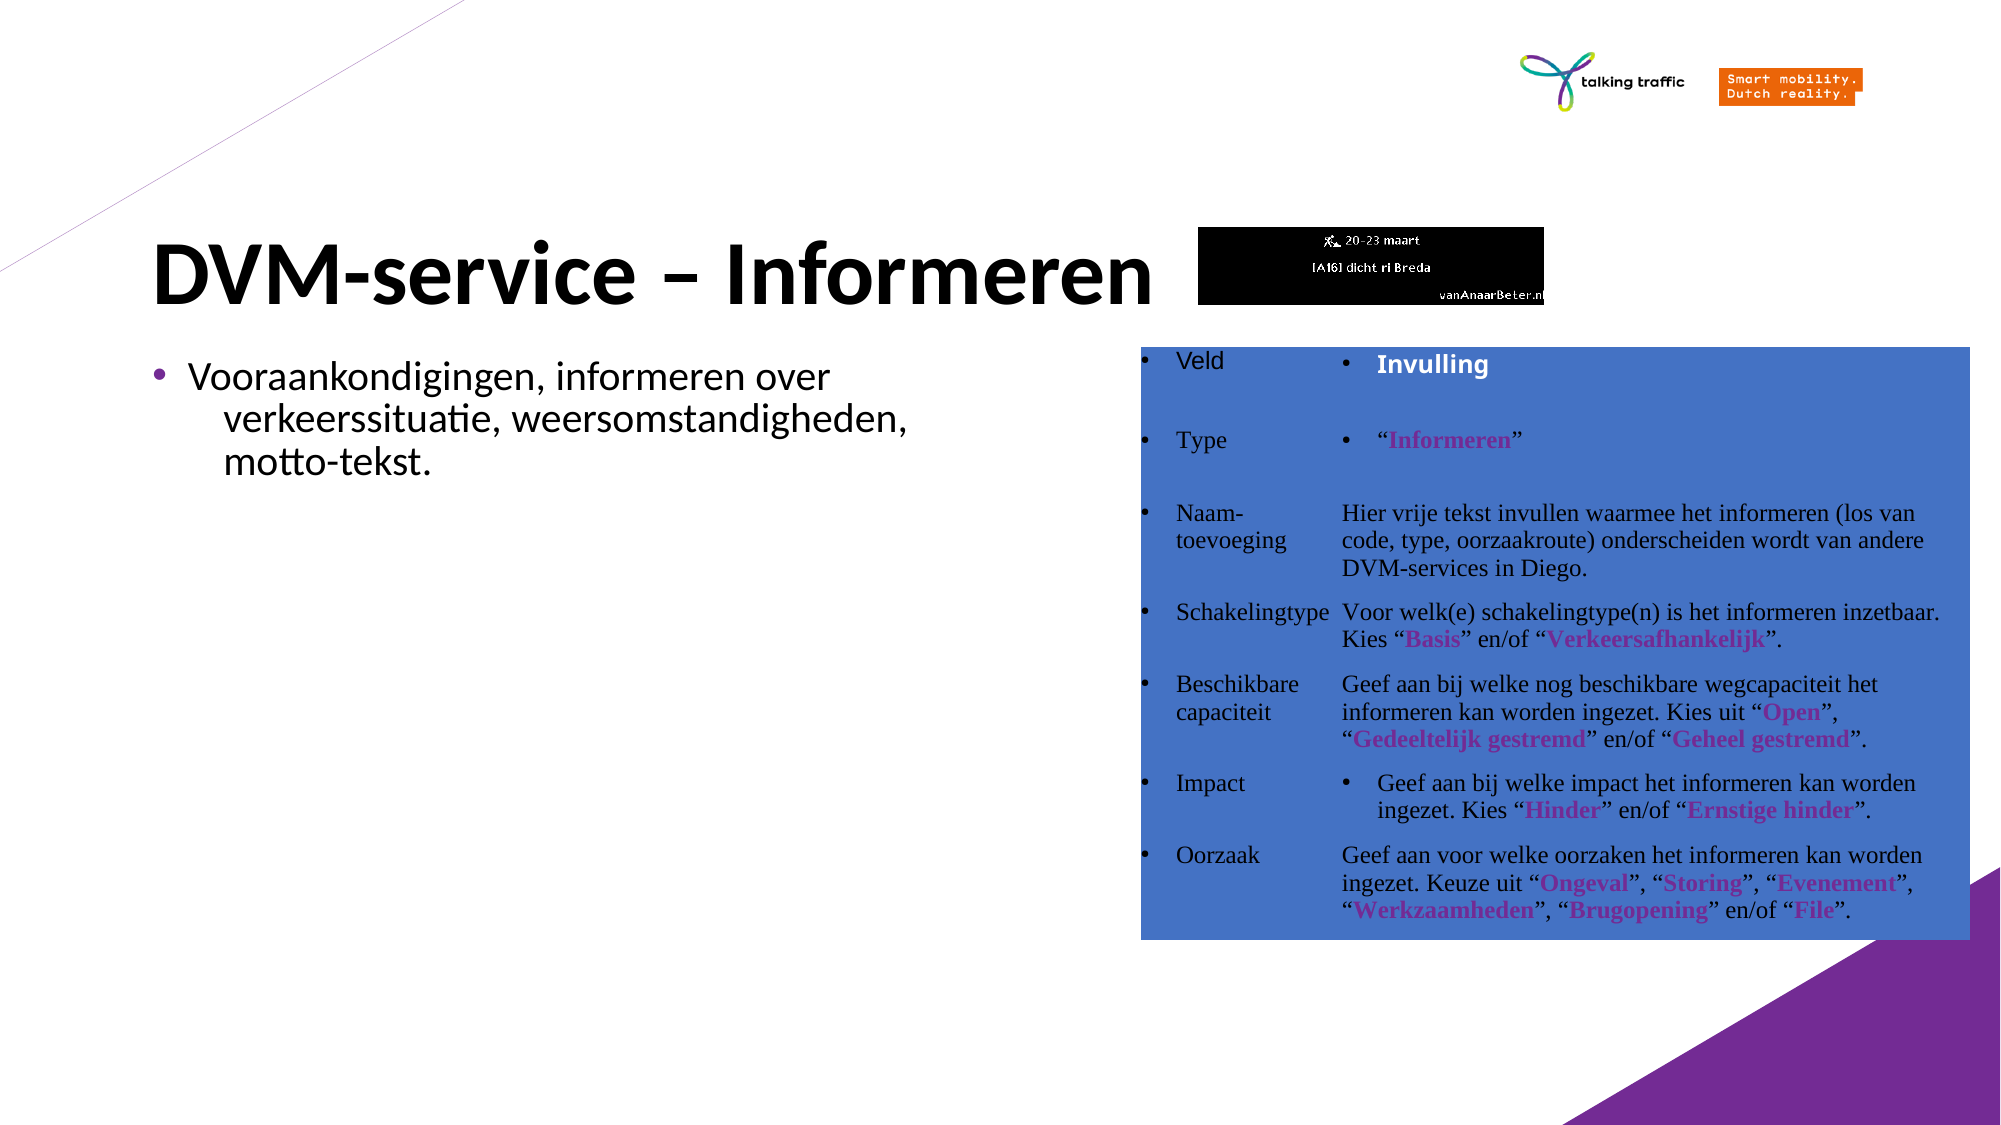

DVM-service – Informeren
| Veld | Invulling |
| --- | --- |
| Type | “Informeren” |
| Naam-toevoeging | Hier vrije tekst invullen waarmee het informeren (los van code, type, oorzaakroute) onderscheiden wordt van andere DVM-services in Diego. |
| Schakelingtype | Voor welk(e) schakelingtype(n) is het informeren inzetbaar. Kies “Basis” en/of “Verkeersafhankelijk”. |
| Beschikbare capaciteit | Geef aan bij welke nog beschikbare wegcapaciteit het informeren kan worden ingezet. Kies uit “Open”, “Gedeeltelijk gestremd” en/of “Geheel gestremd”. |
| Impact | Geef aan bij welke impact het informeren kan worden ingezet. Kies “Hinder” en/of “Ernstige hinder”. |
| Oorzaak | Geef aan voor welke oorzaken het informeren kan worden ingezet. Keuze uit “Ongeval”, “Storing”, “Evenement”, “Werkzaamheden”, “Brugopening” en/of “File”. |
# Vooraankondigingen, informeren over verkeerssituatie, weersomstandigheden, motto-tekst.
57